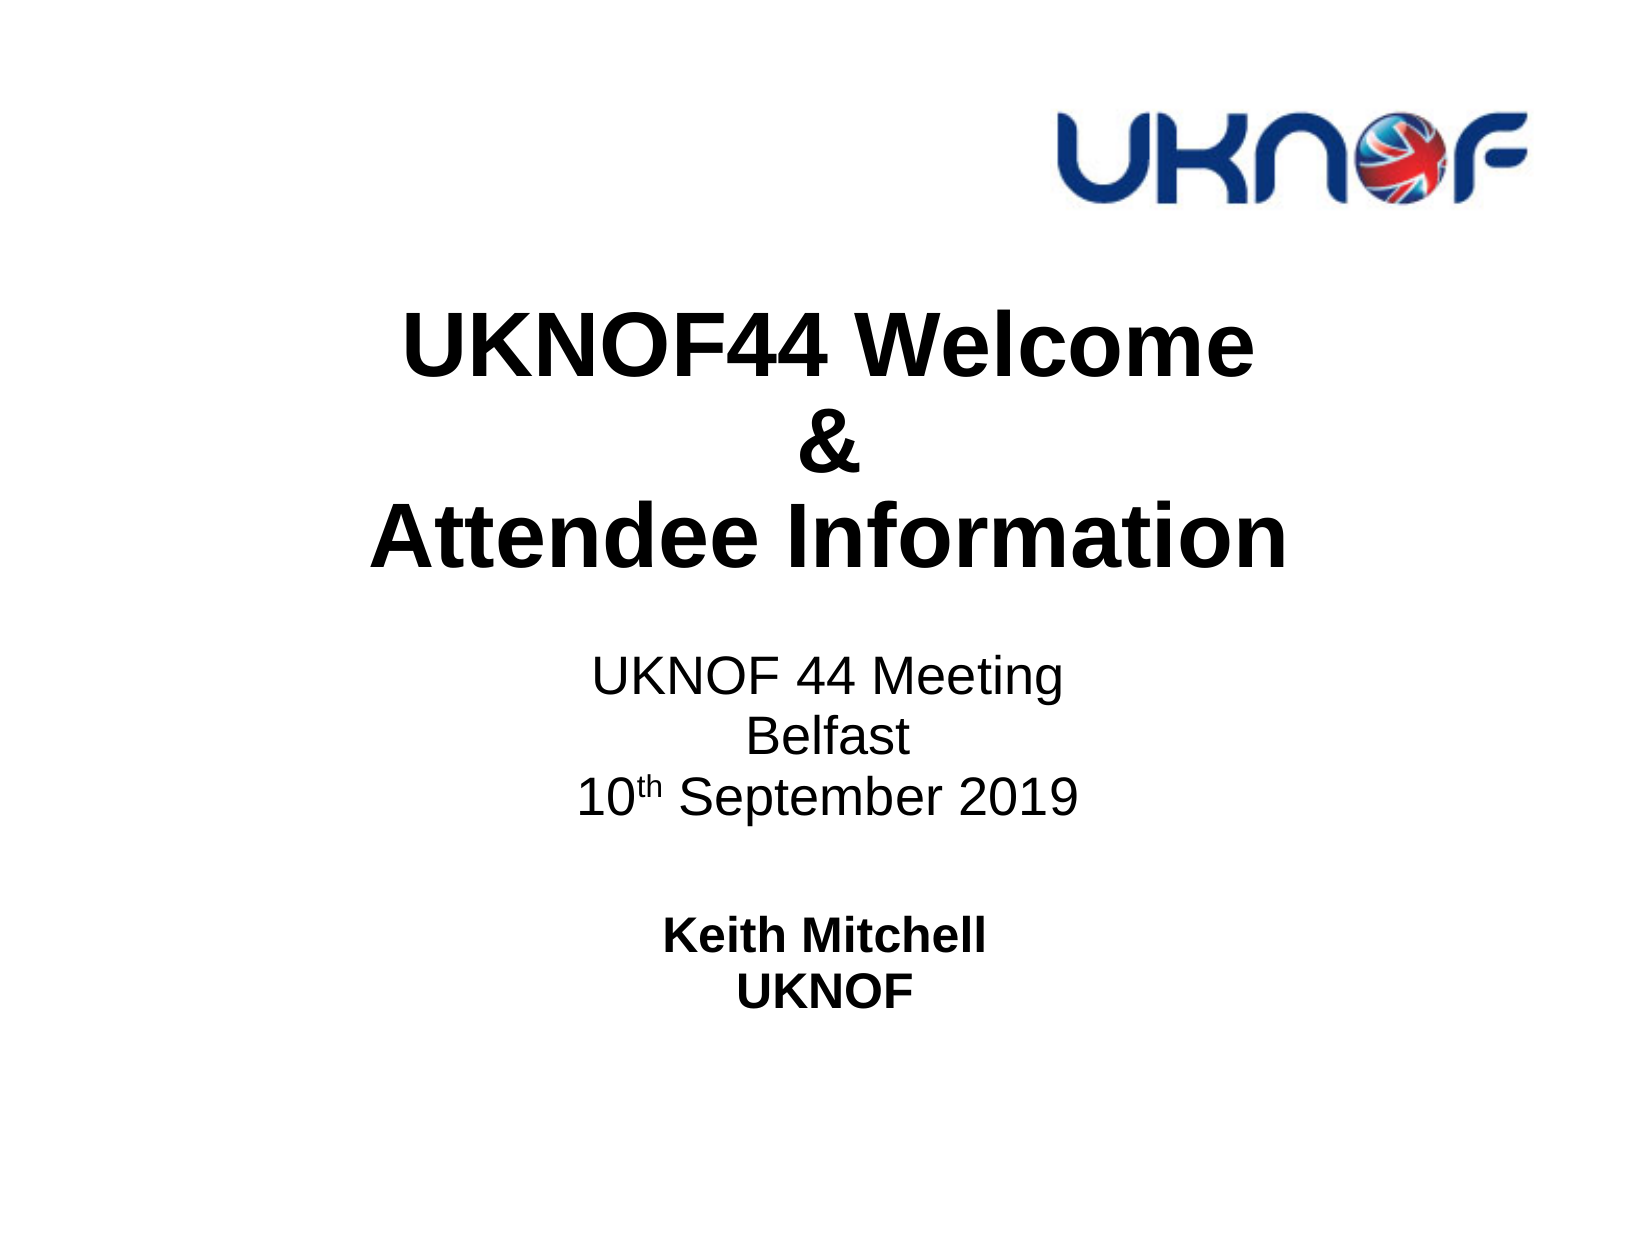

UKNOF44 Welcome
&
Attendee Information
UKNOF 44 Meeting
Belfast
10th September 2019
Keith Mitchell
UKNOF